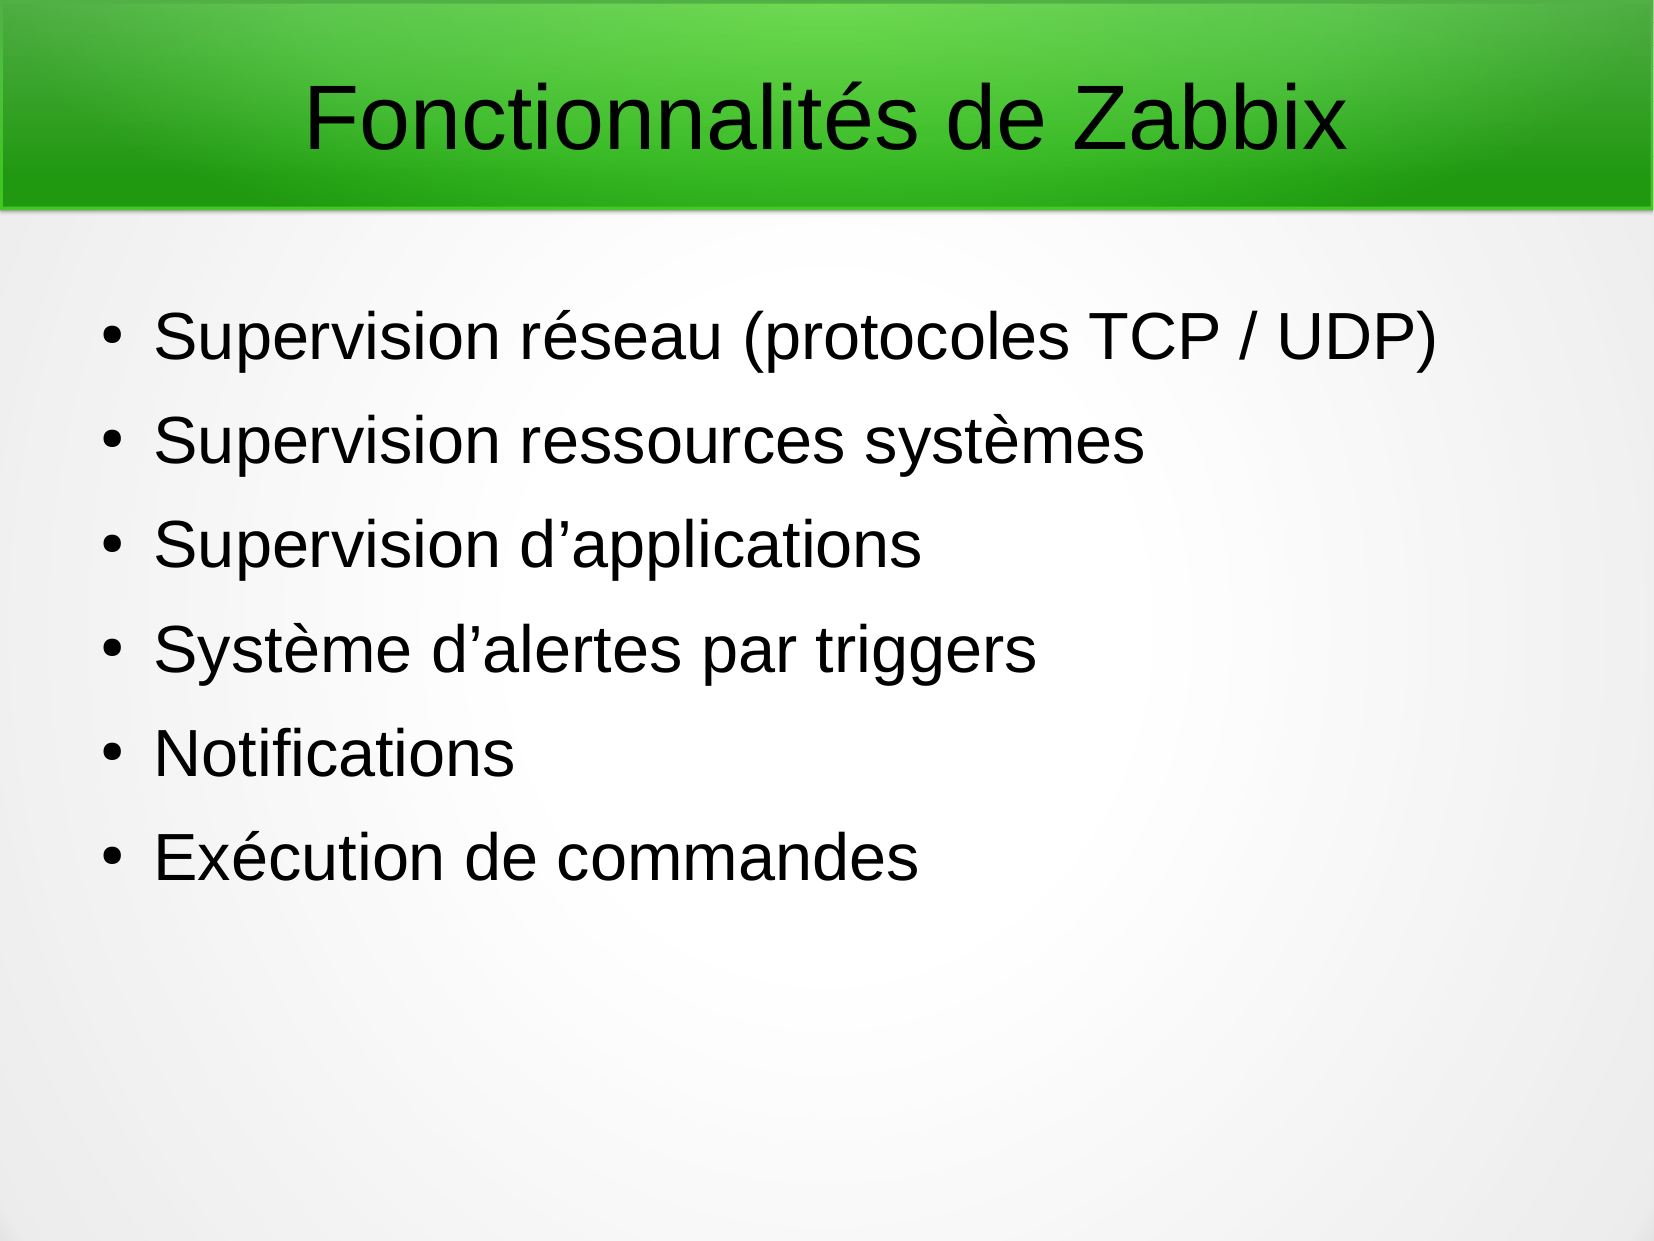

# Fonctionnalités de Zabbix
Supervision réseau (protocoles TCP / UDP)
Supervision ressources systèmes
Supervision d’applications
Système d’alertes par triggers
Notifications
Exécution de commandes